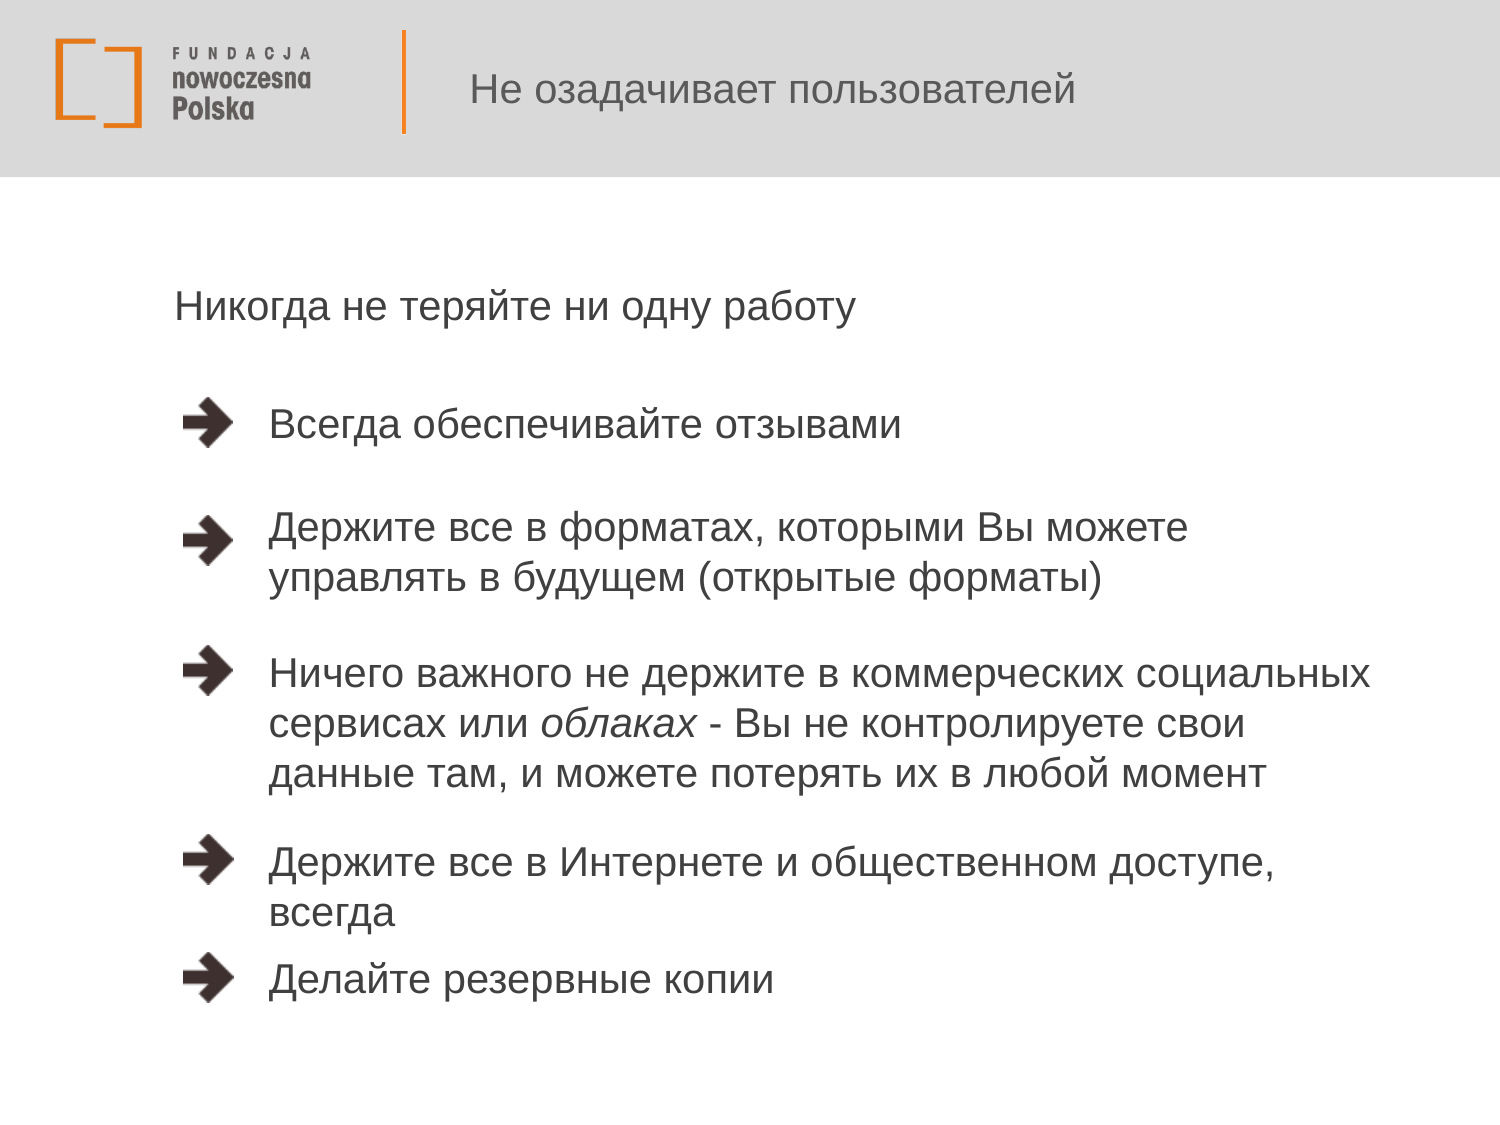

Не озадачивает пользователей
Никогда не теряйте ни одну работу
Всегда обеспечивайте отзывами
Держите все в форматах, которыми Вы можете управлять в будущем (открытые форматы)
Ничего важного не держите в коммерческих социальных сервисах или облаках - Вы не контролируете свои данные там, и можете потерять их в любой момент
Держите все в Интернете и общественном доступе, всегда
Делайте резервные копии